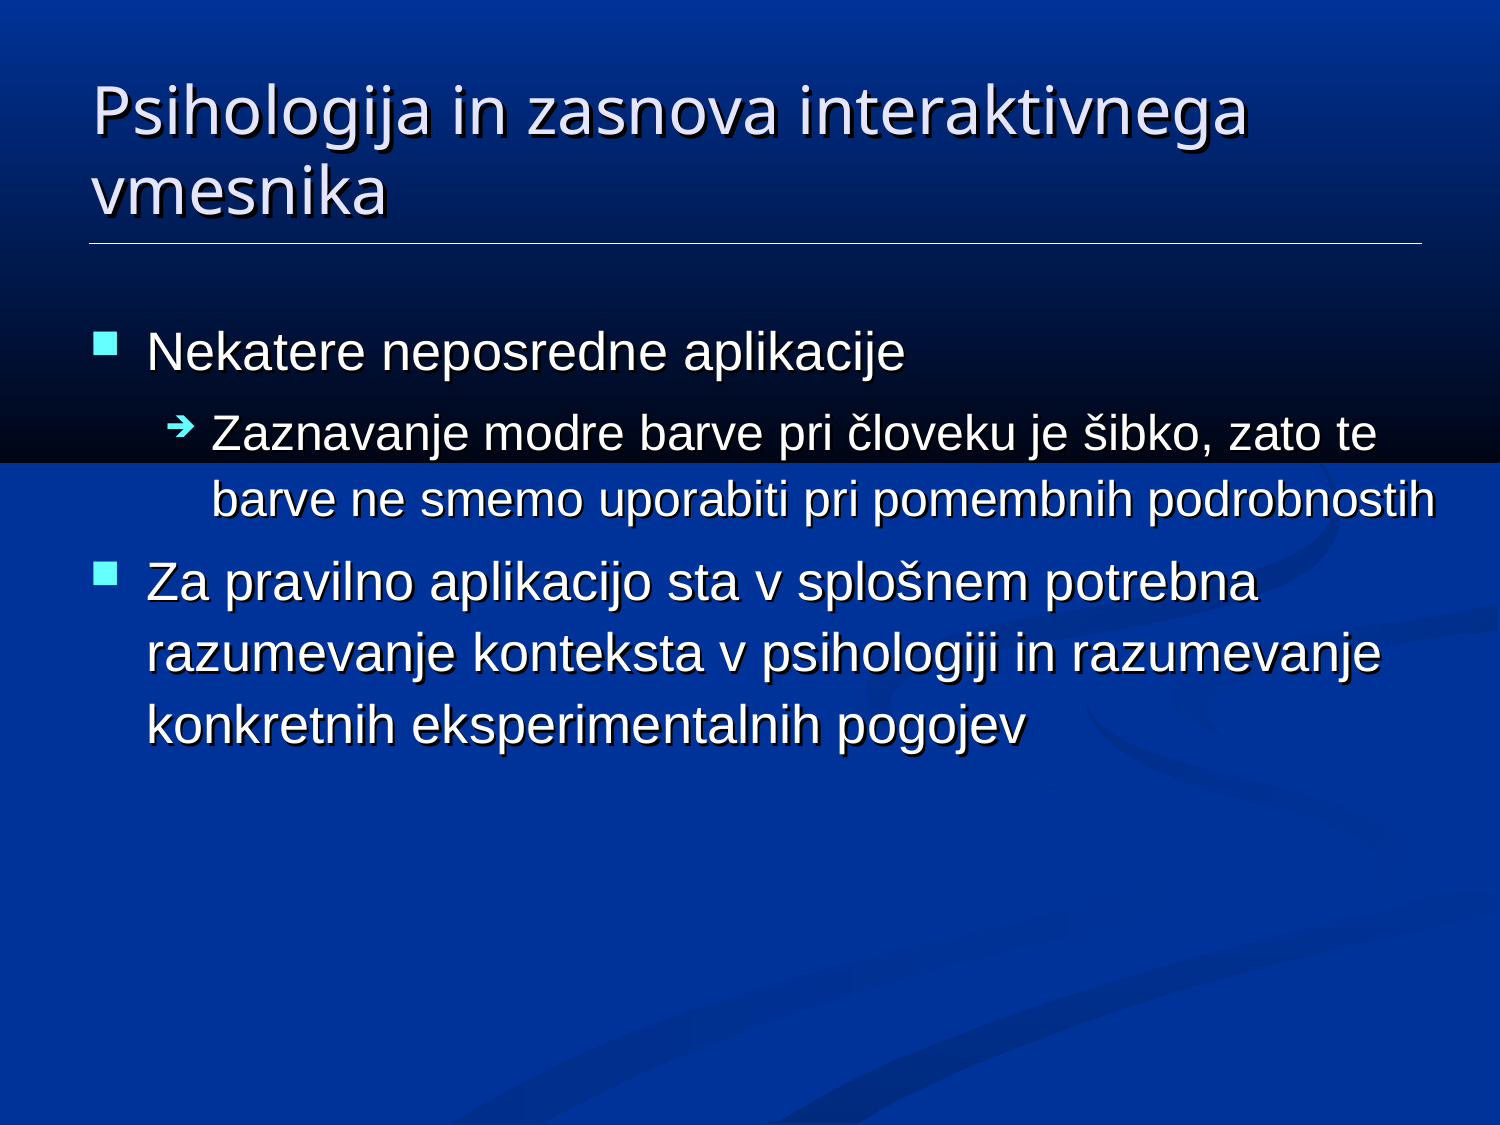

Psihologija in zasnova interaktivnega vmesnika
# Nekatere neposredne aplikacije
Zaznavanje modre barve pri človeku je šibko, zato te barve ne smemo uporabiti pri pomembnih podrobnostih
Za pravilno aplikacijo sta v splošnem potrebna razumevanje konteksta v psihologiji in razumevanje konkretnih eksperimentalnih pogojev